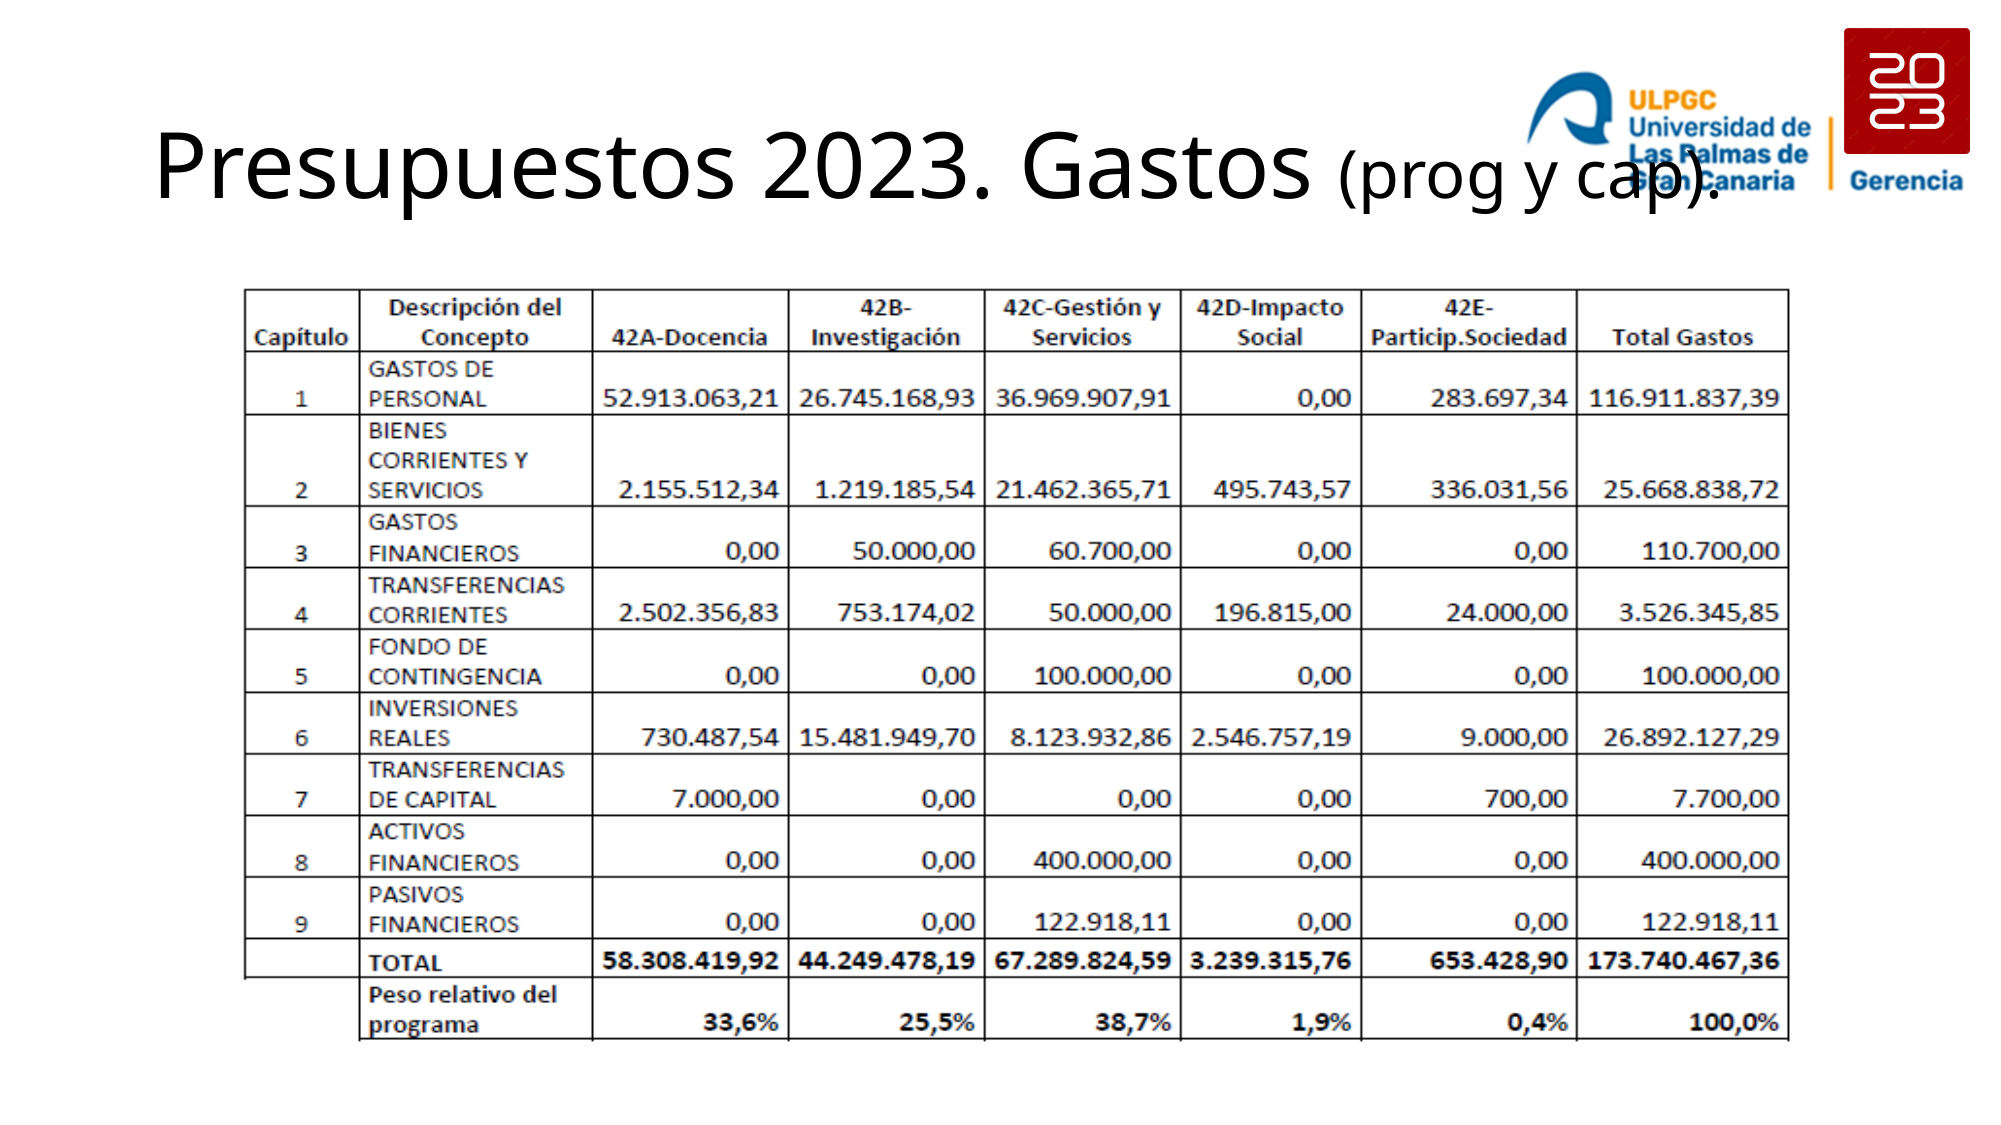

# Presupuestos 2023. Gastos (prog y cap).